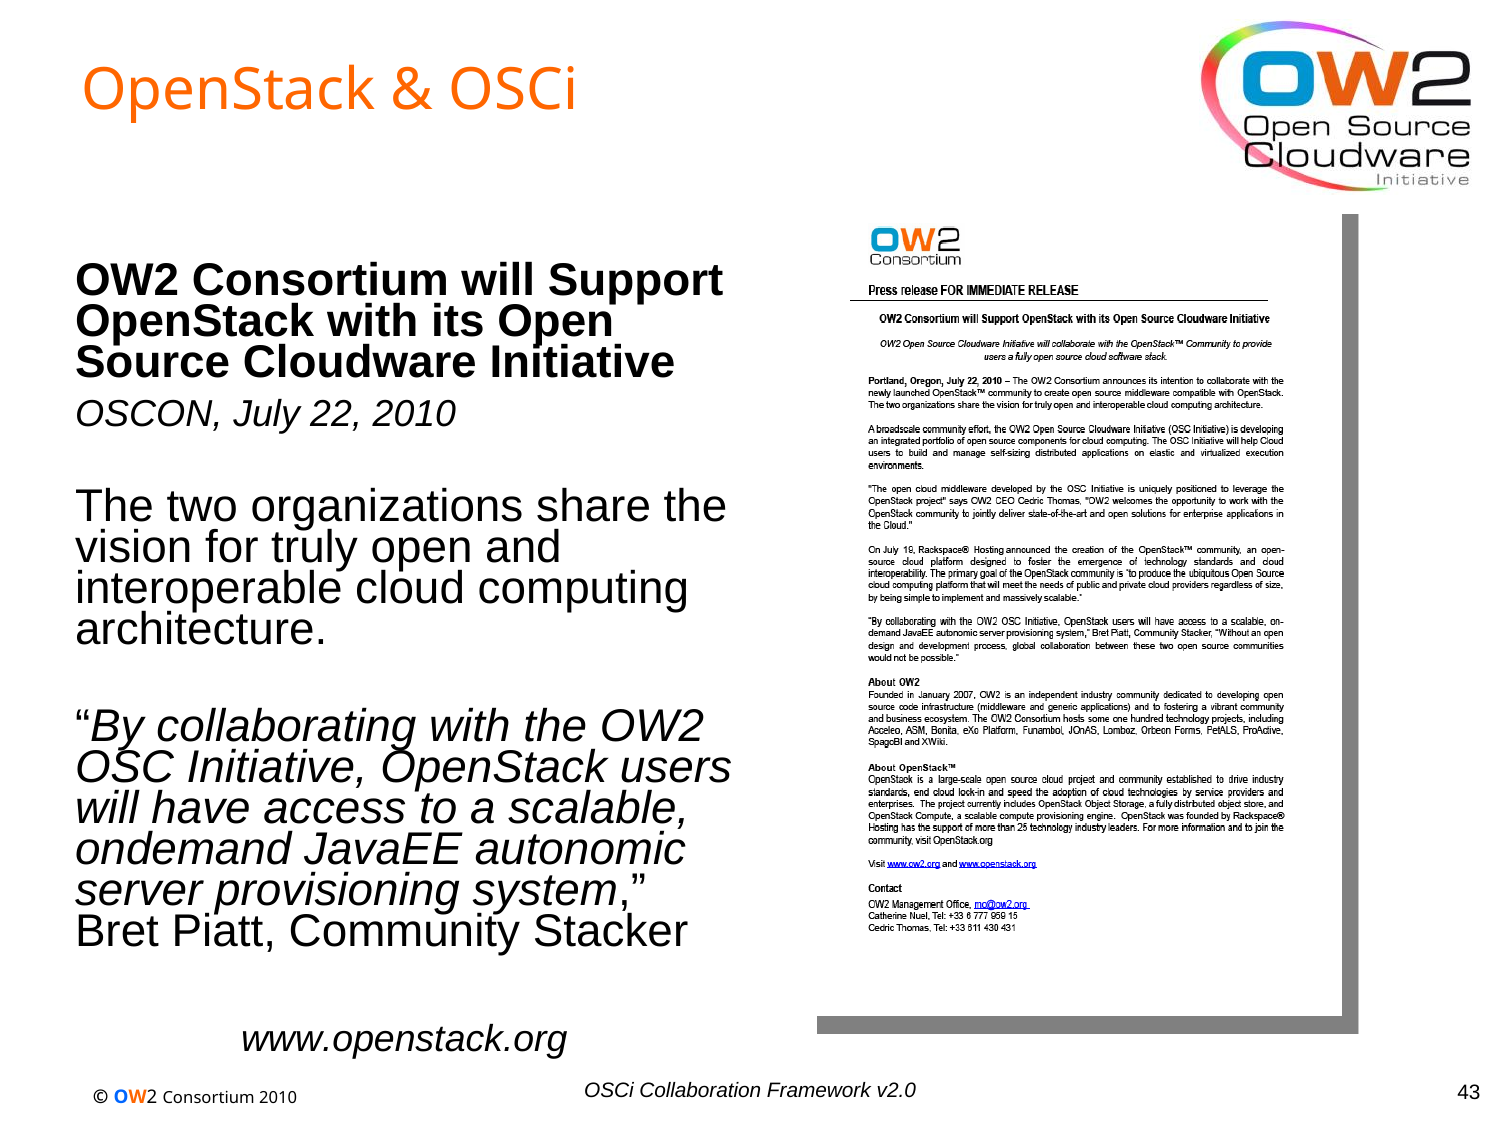

# OpenStack & OSCi
OW2 Consortium will Support OpenStack with its Open Source Cloudware Initiative
OSCON, July 22, 2010
The two organizations share the vision for truly open and interoperable cloud computing architecture.
“By collaborating with the OW2 OSC Initiative, OpenStack users will have access to a scalable, ondemand JavaEE autonomic server provisioning system,” Bret Piatt, Community Stacker
www.openstack.org